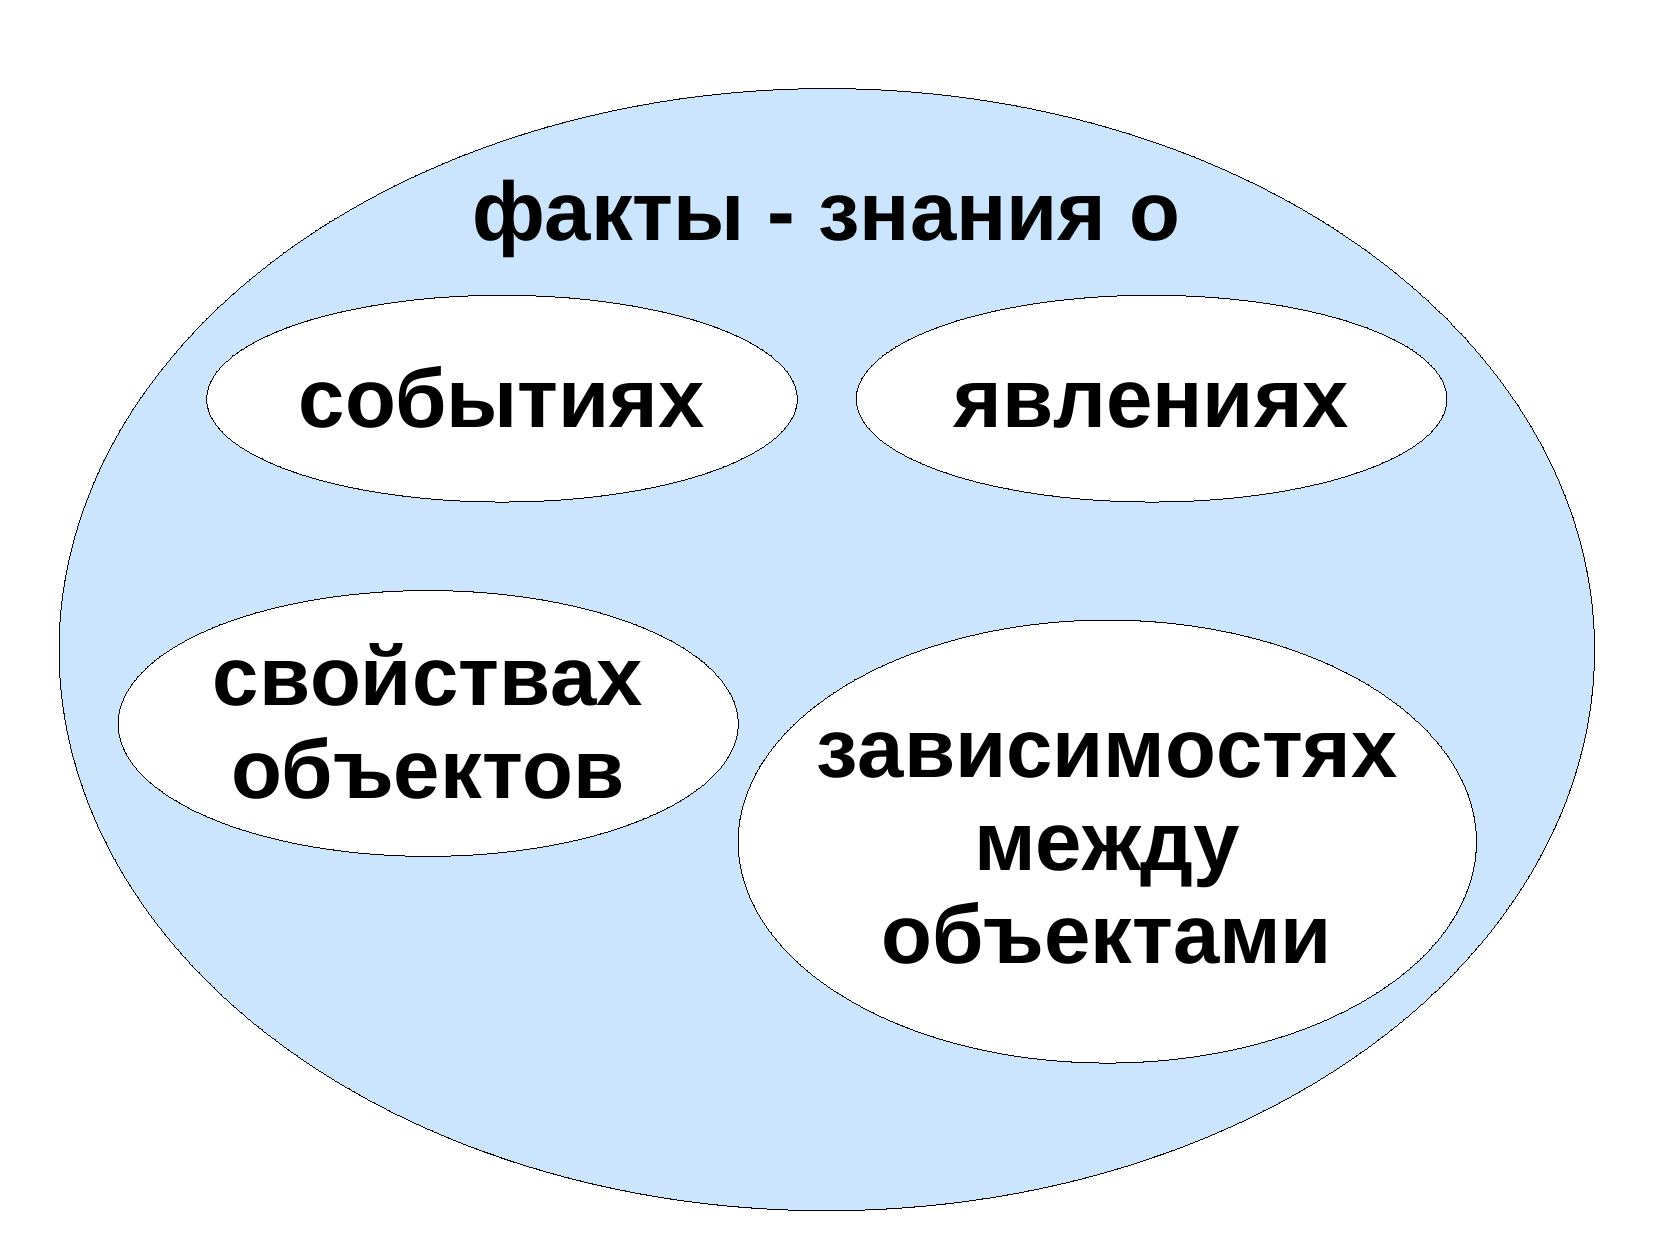

факты - знания о
событиях
явлениях
свойствах
объектов
зависимостях
между
объектами